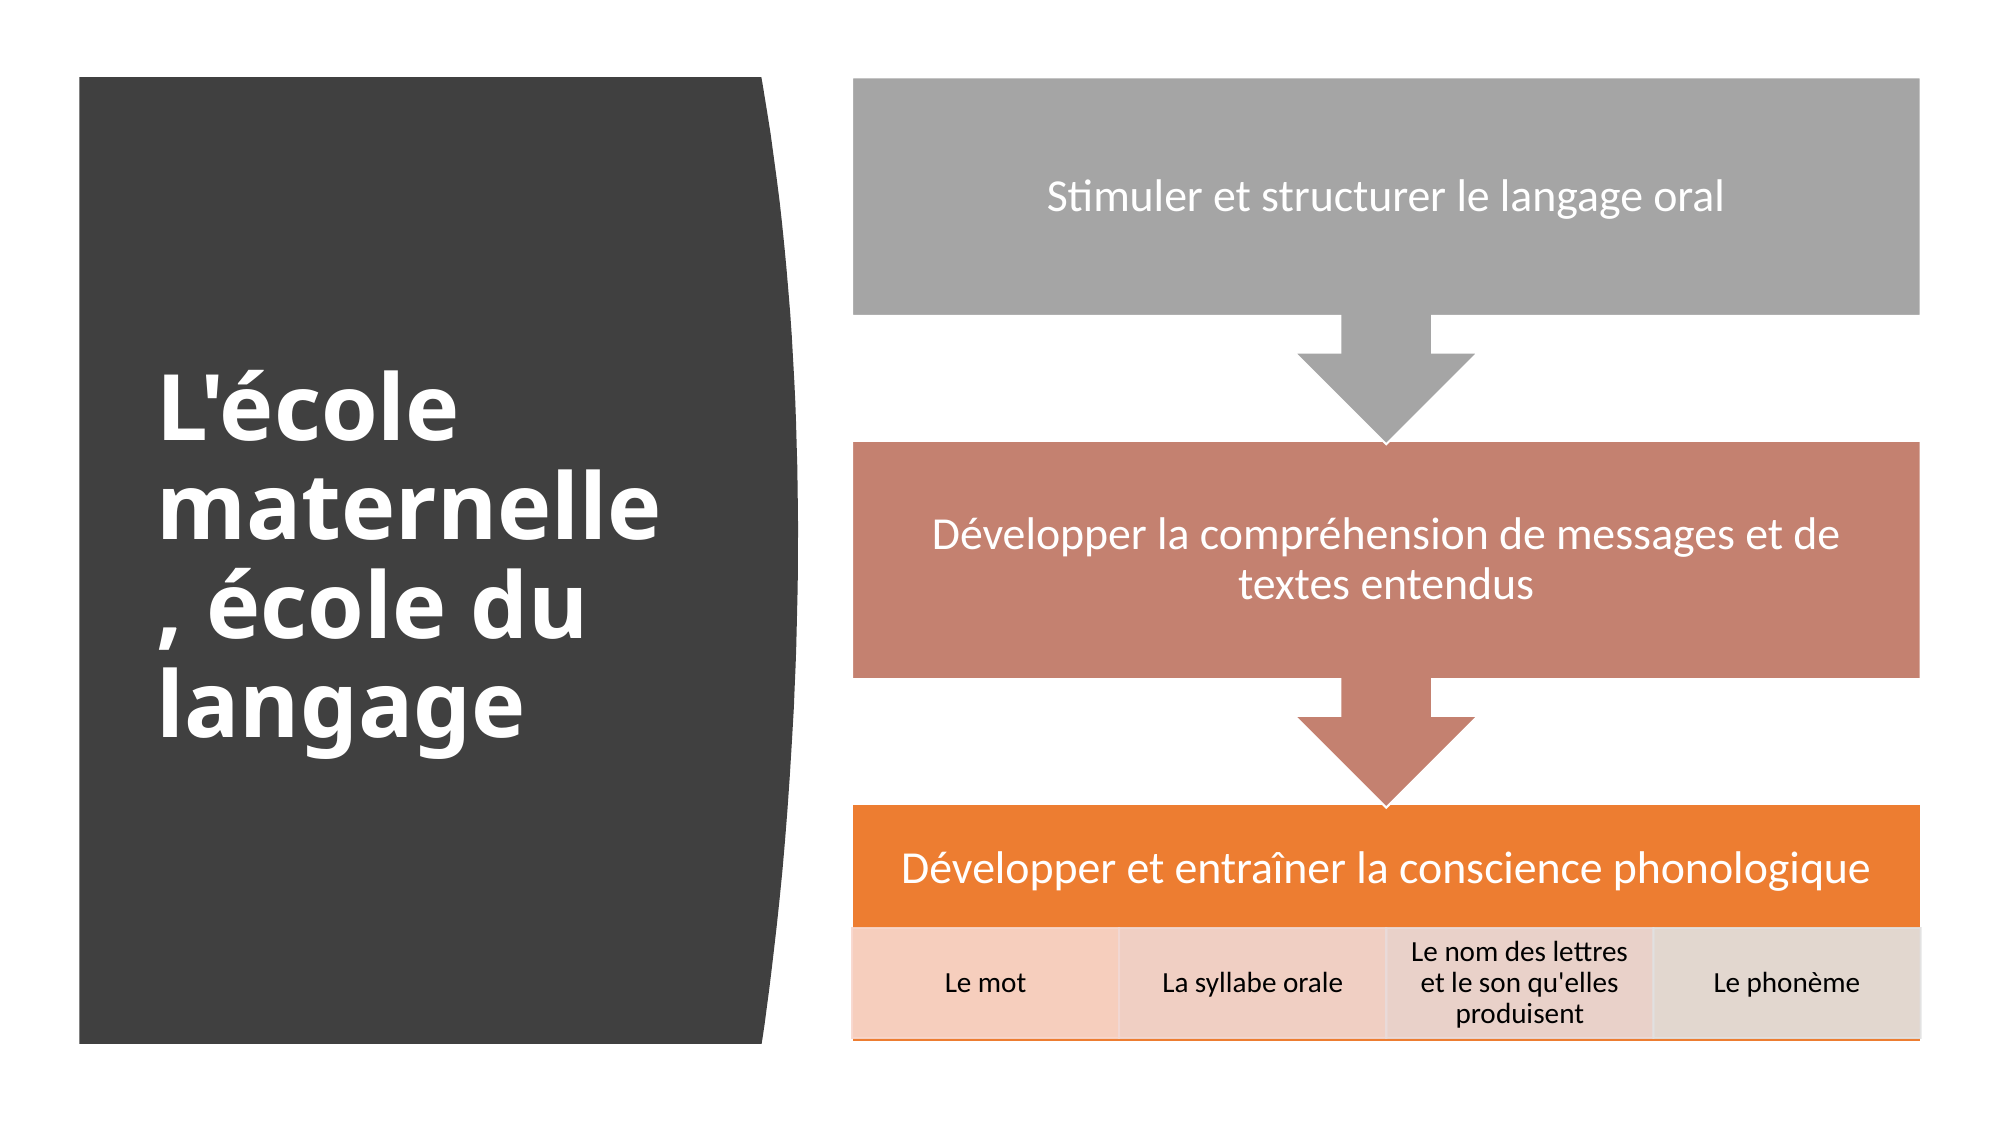

Stimuler et structurer le langage oral
Développer la compréhension de messages et de textes entendus
Développer et entraîner la conscience phonologique
Le mot
La syllabe orale
Le nom des lettres et le son qu'elles produisent
Le phonème
# L'école maternelle, école du langage